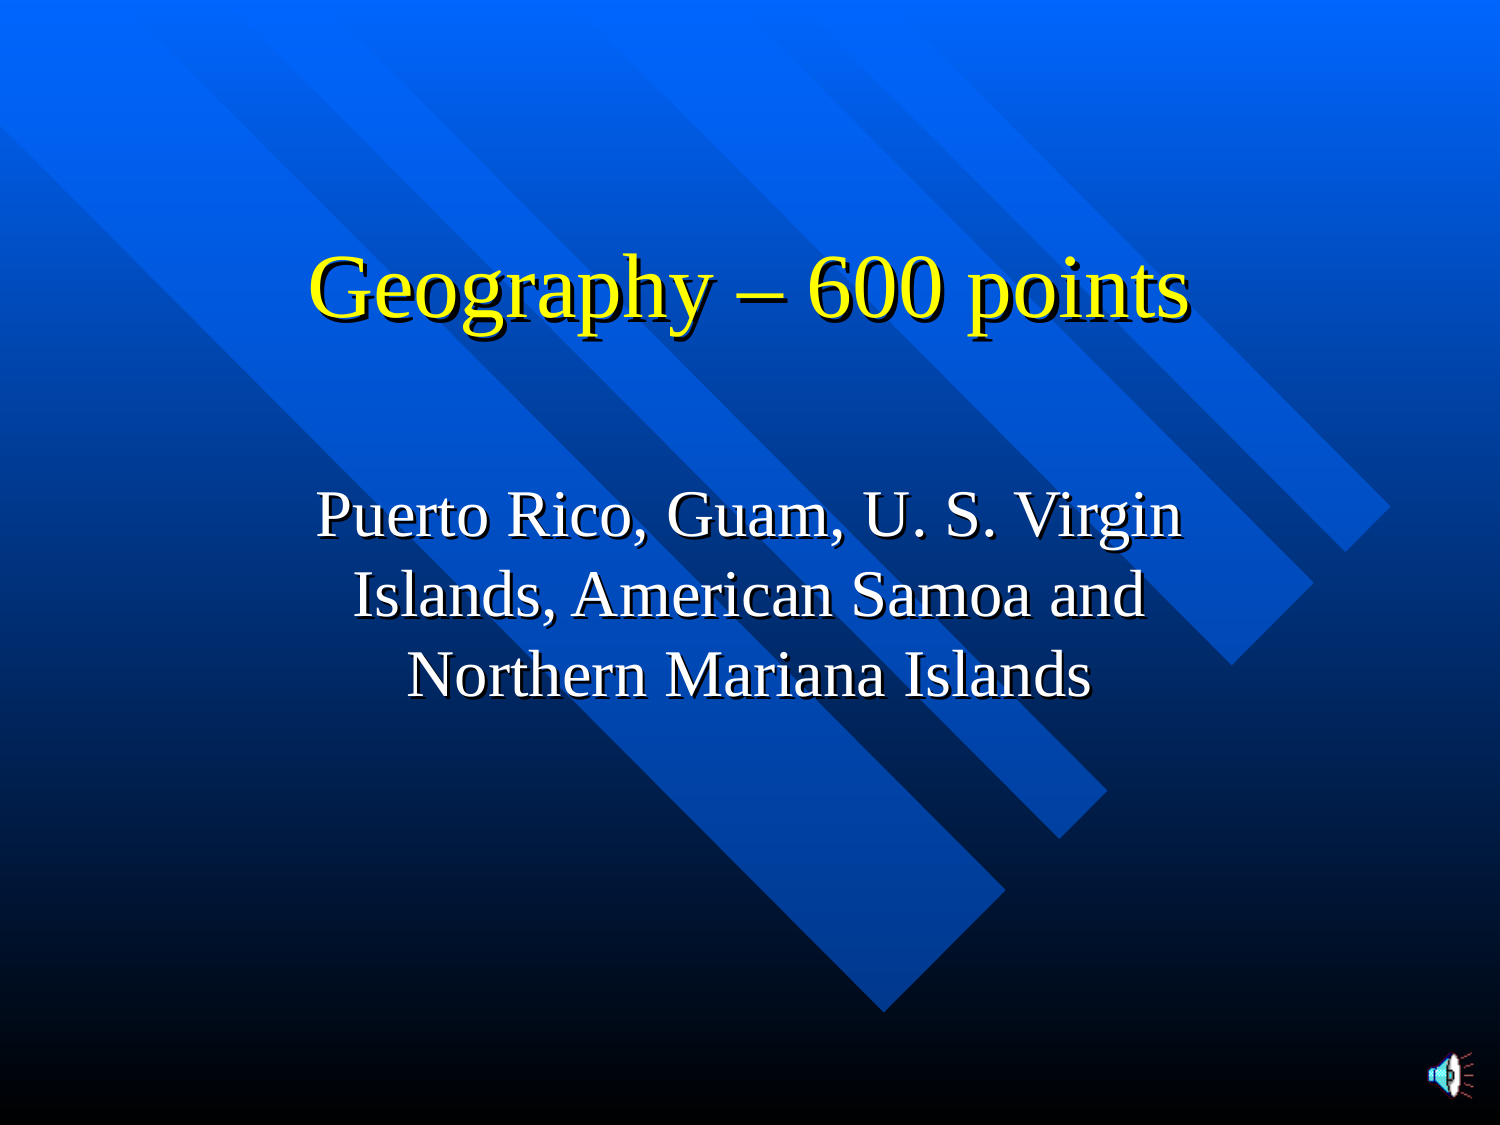

# Geography – 600 points
Puerto Rico, Guam, U. S. Virgin Islands, American Samoa and Northern Mariana Islands